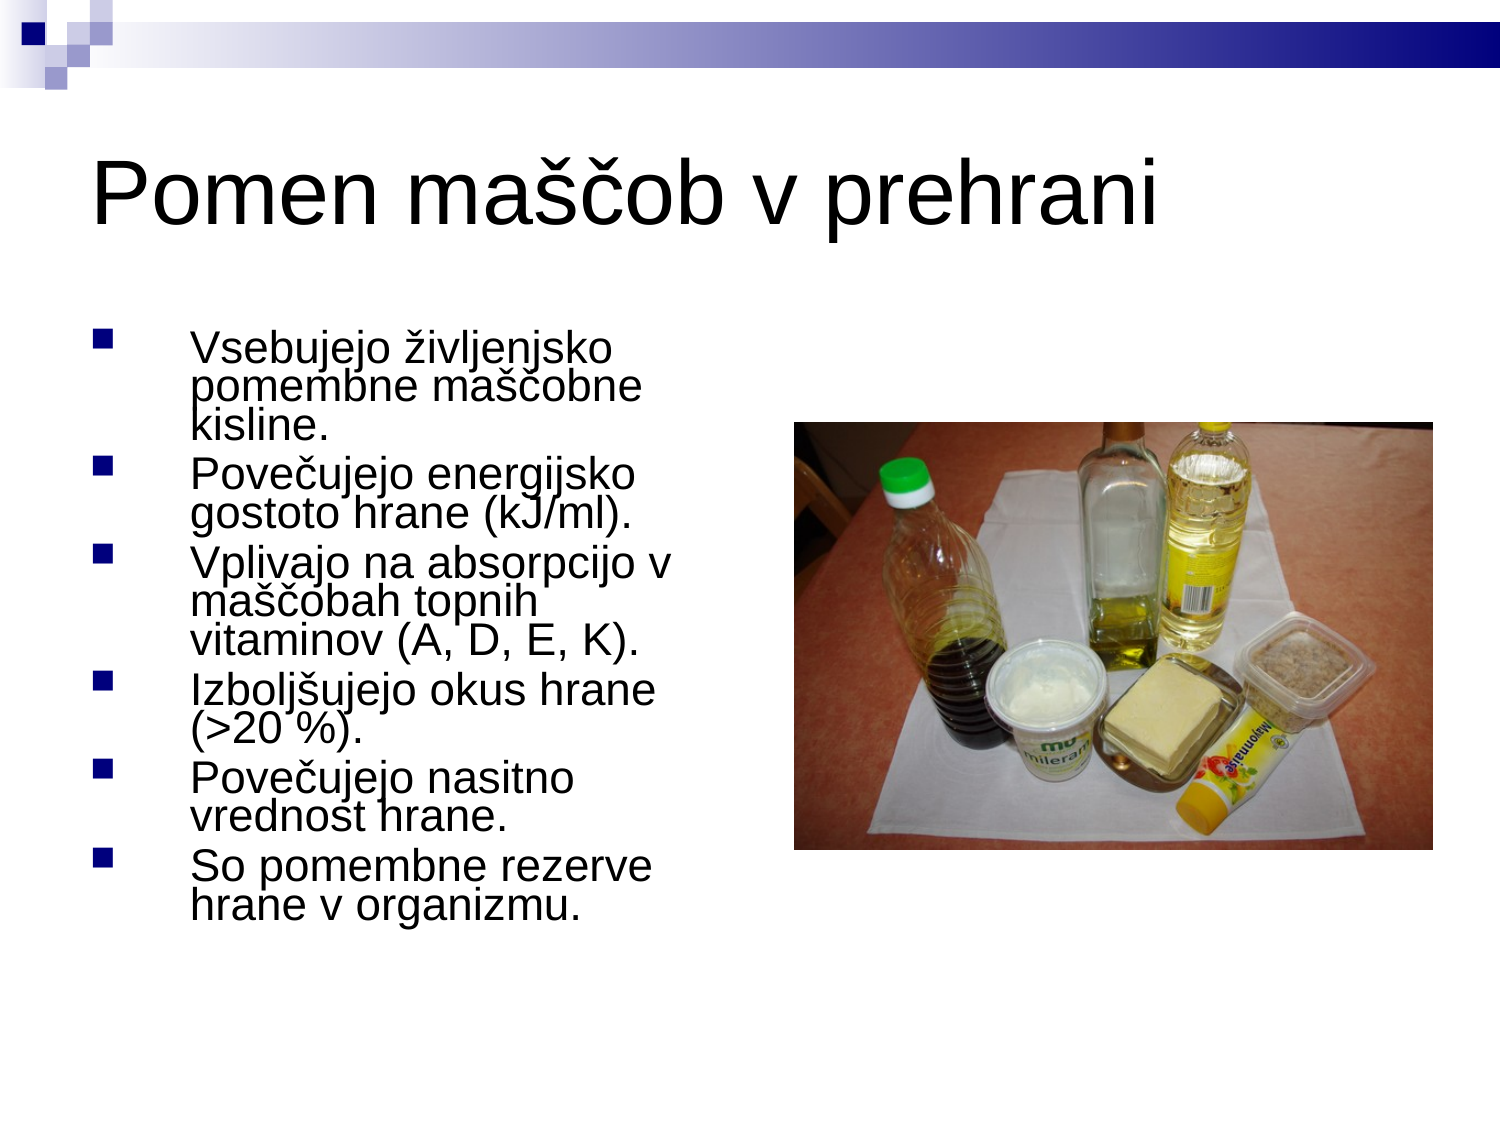

# Pomen maščob v prehrani
Vsebujejo življenjsko pomembne maščobne kisline.
Povečujejo energijsko gostoto hrane (kJ/ml).
Vplivajo na absorpcijo v maščobah topnih vitaminov (A, D, E, K).
Izboljšujejo okus hrane (>20 %).
Povečujejo nasitno vrednost hrane.
So pomembne rezerve hrane v organizmu.